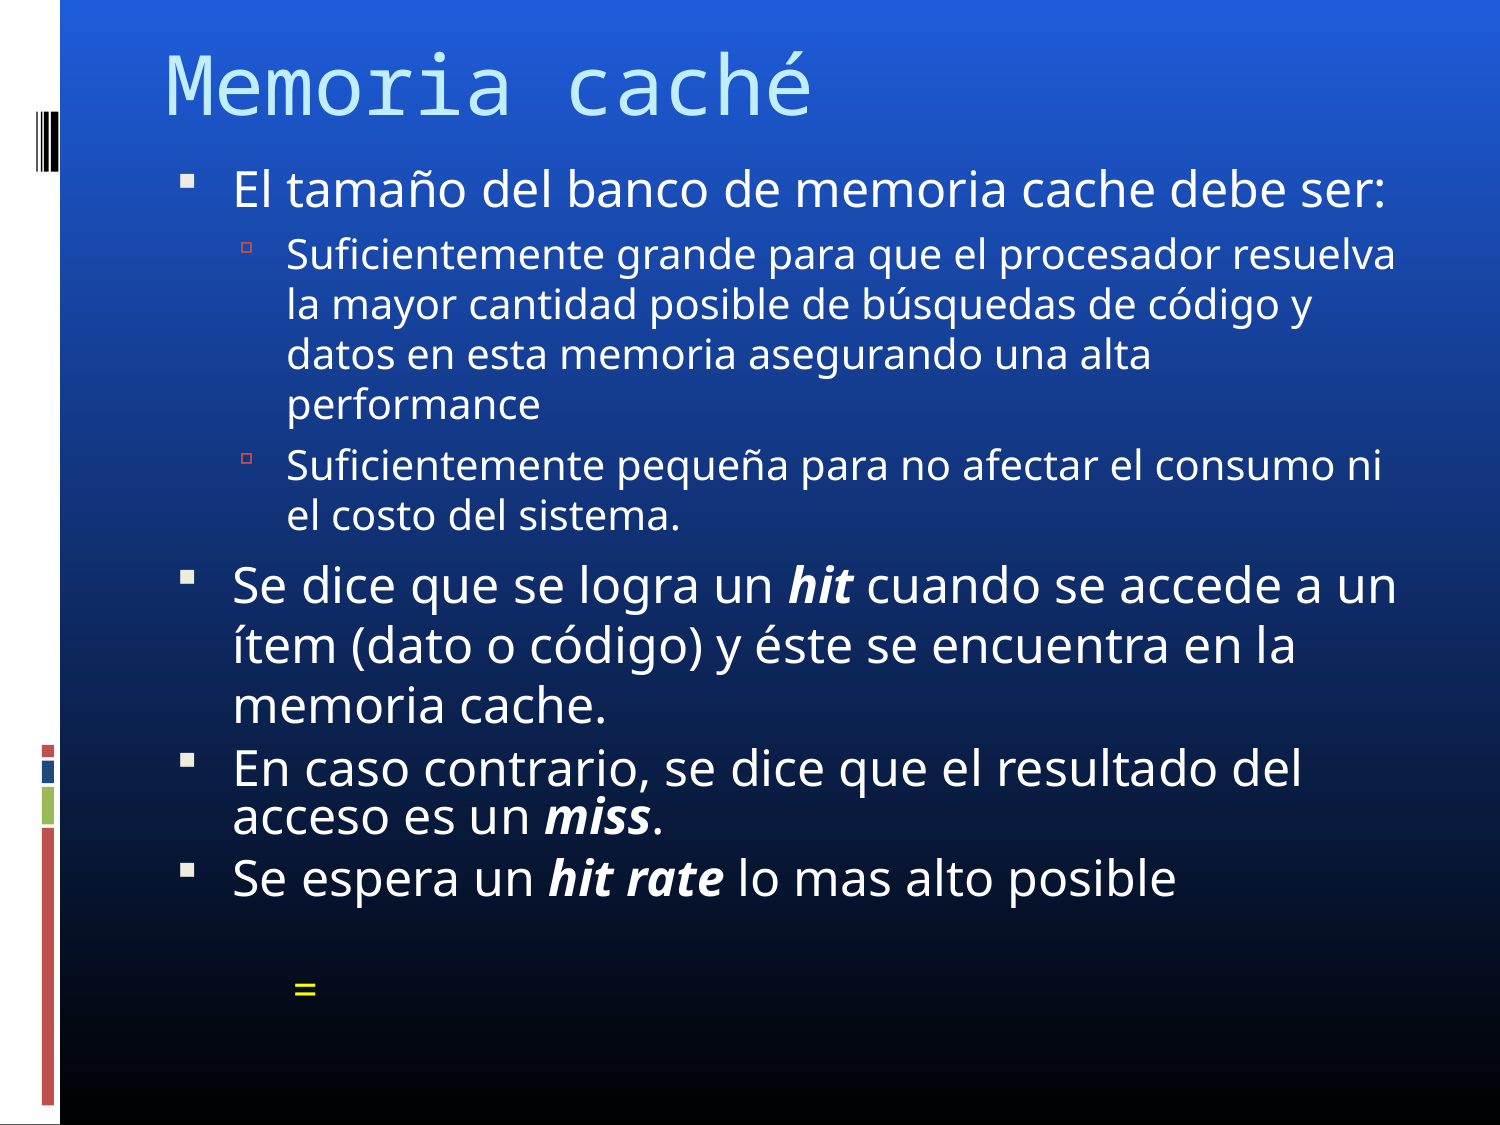

# Memoria caché
El tamaño del banco de memoria cache debe ser:
Suficientemente grande para que el procesador resuelva la mayor cantidad posible de búsquedas de código y datos en esta memoria asegurando una alta performance
Suficientemente pequeña para no afectar el consumo ni el costo del sistema.
Se dice que se logra un hit cuando se accede a un ítem (dato o código) y éste se encuentra en la memoria cache.
En caso contrario, se dice que el resultado del acceso es un miss.
Se espera un hit rate lo mas alto posible
=